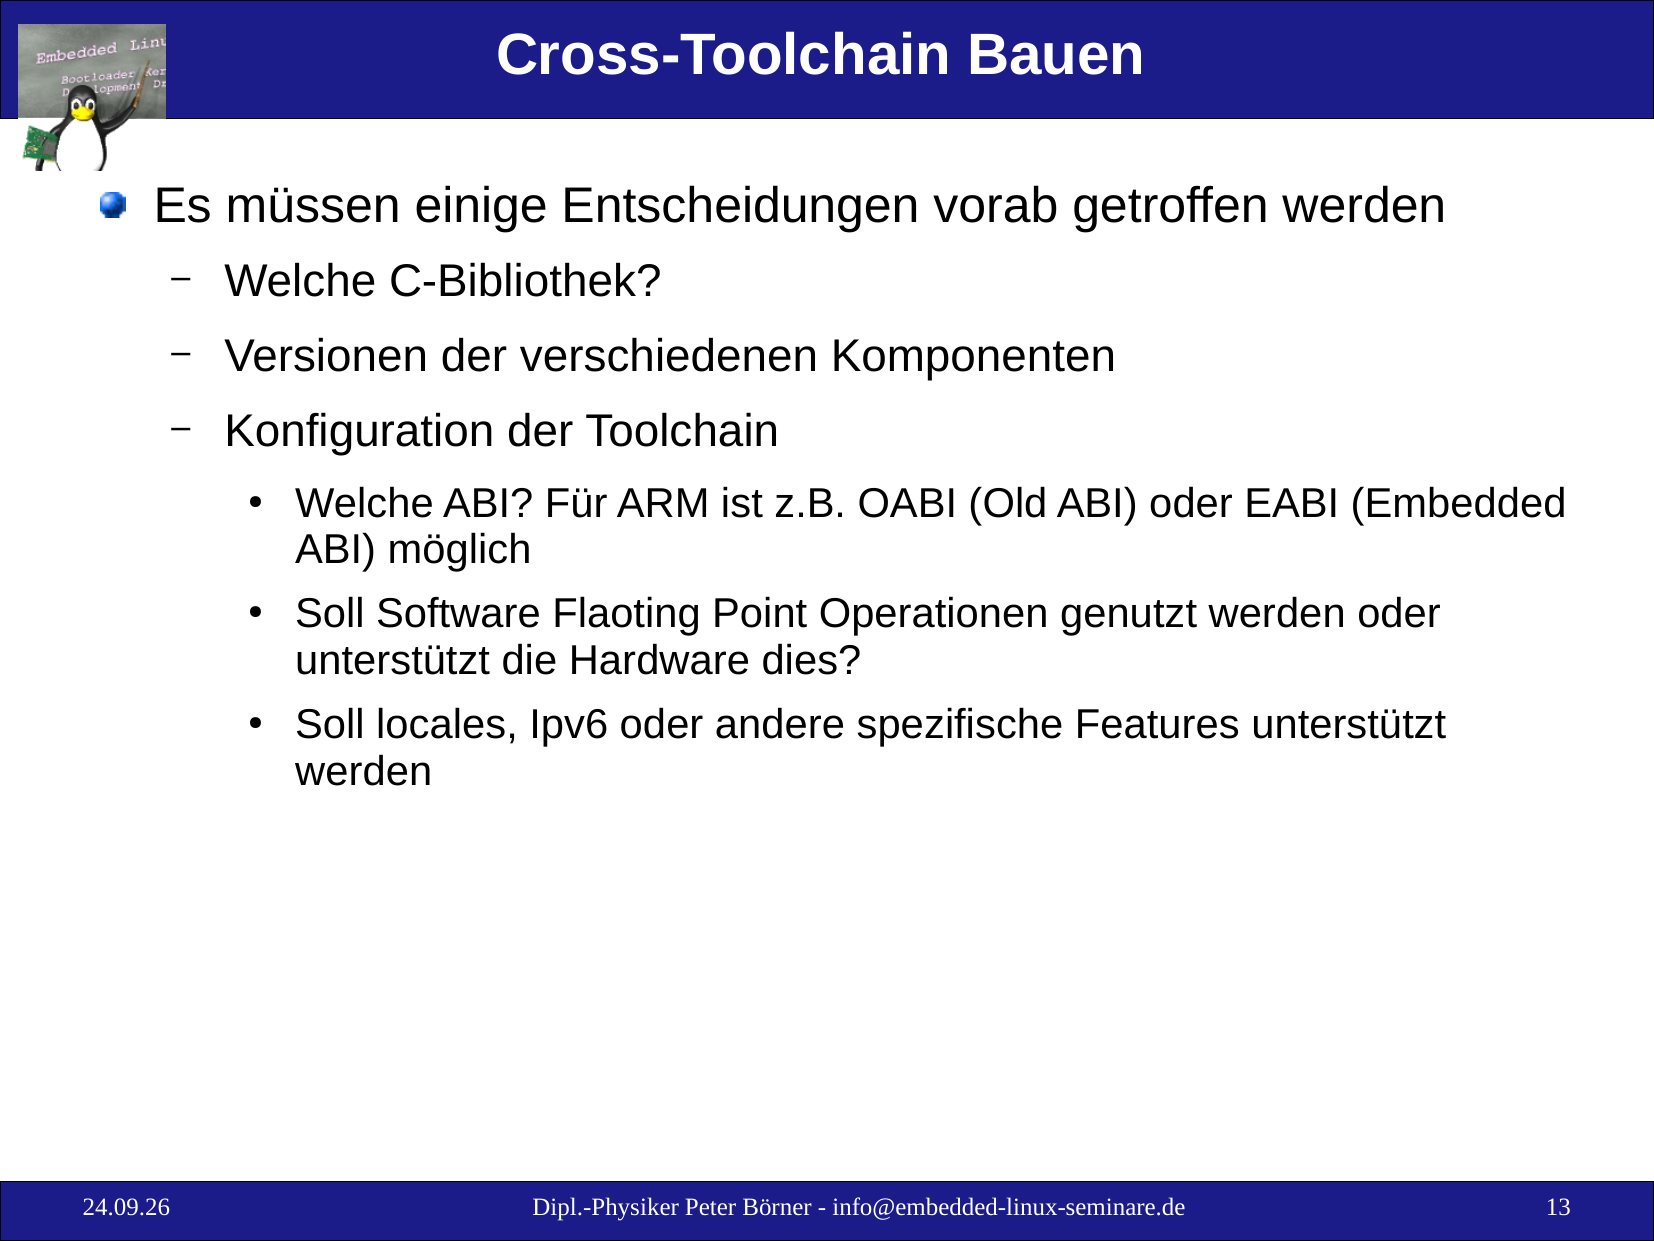

# Cross-Toolchain Bauen
Es müssen einige Entscheidungen vorab getroffen werden
Welche C-Bibliothek?
Versionen der verschiedenen Komponenten
Konfiguration der Toolchain
Welche ABI? Für ARM ist z.B. OABI (Old ABI) oder EABI (Embedded ABI) möglich
Soll Software Flaoting Point Operationen genutzt werden oder unterstützt die Hardware dies?
Soll locales, Ipv6 oder andere spezifische Features unterstützt werden
 Dipl.-Physiker Peter Börner - info@embedded-linux-seminare.de
13